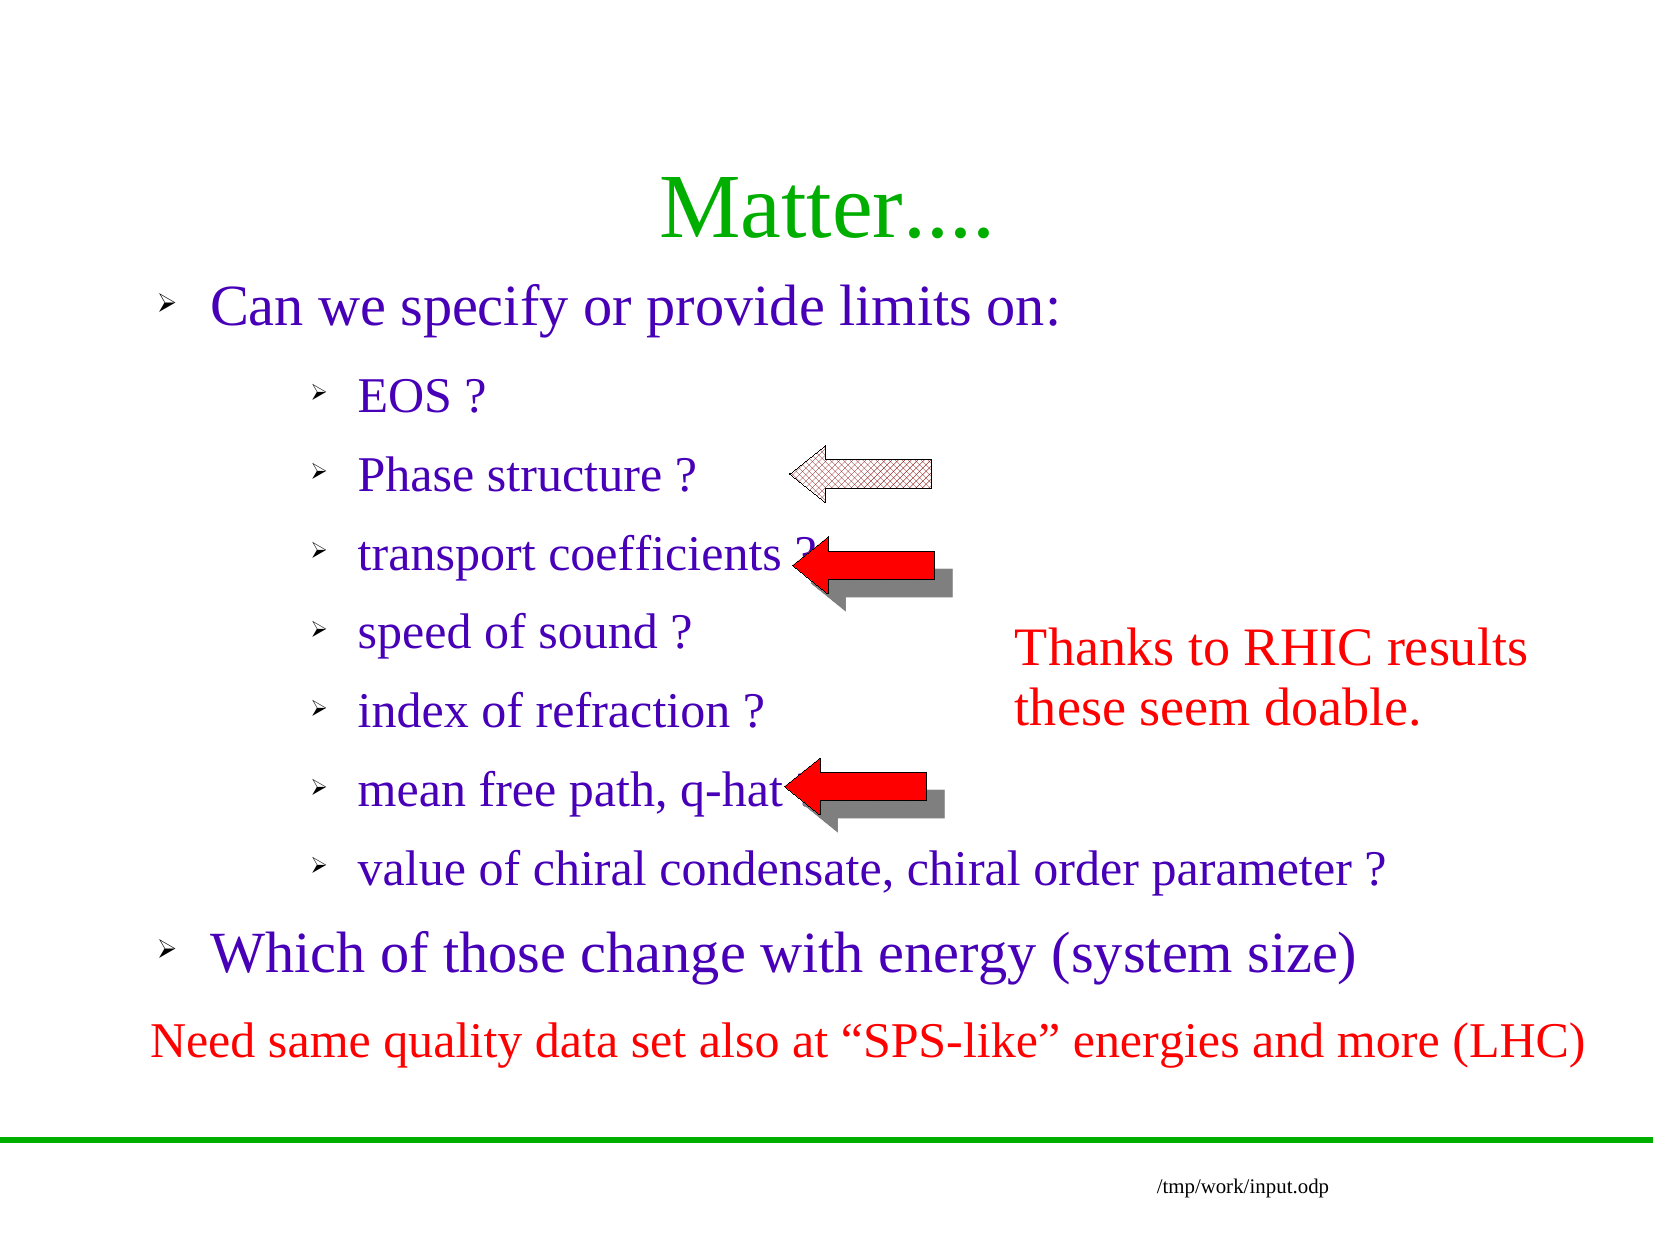

# Matter....
Can we specify or provide limits on:
EOS ?
Phase structure ?
transport coefficients ?
speed of sound ?
index of refraction ?
mean free path, q-hat ?
value of chiral condensate, chiral order parameter ?
Which of those change with energy (system size)
Thanks to RHIC results
these seem doable.
Need same quality data set also at “SPS-like” energies and more (LHC)